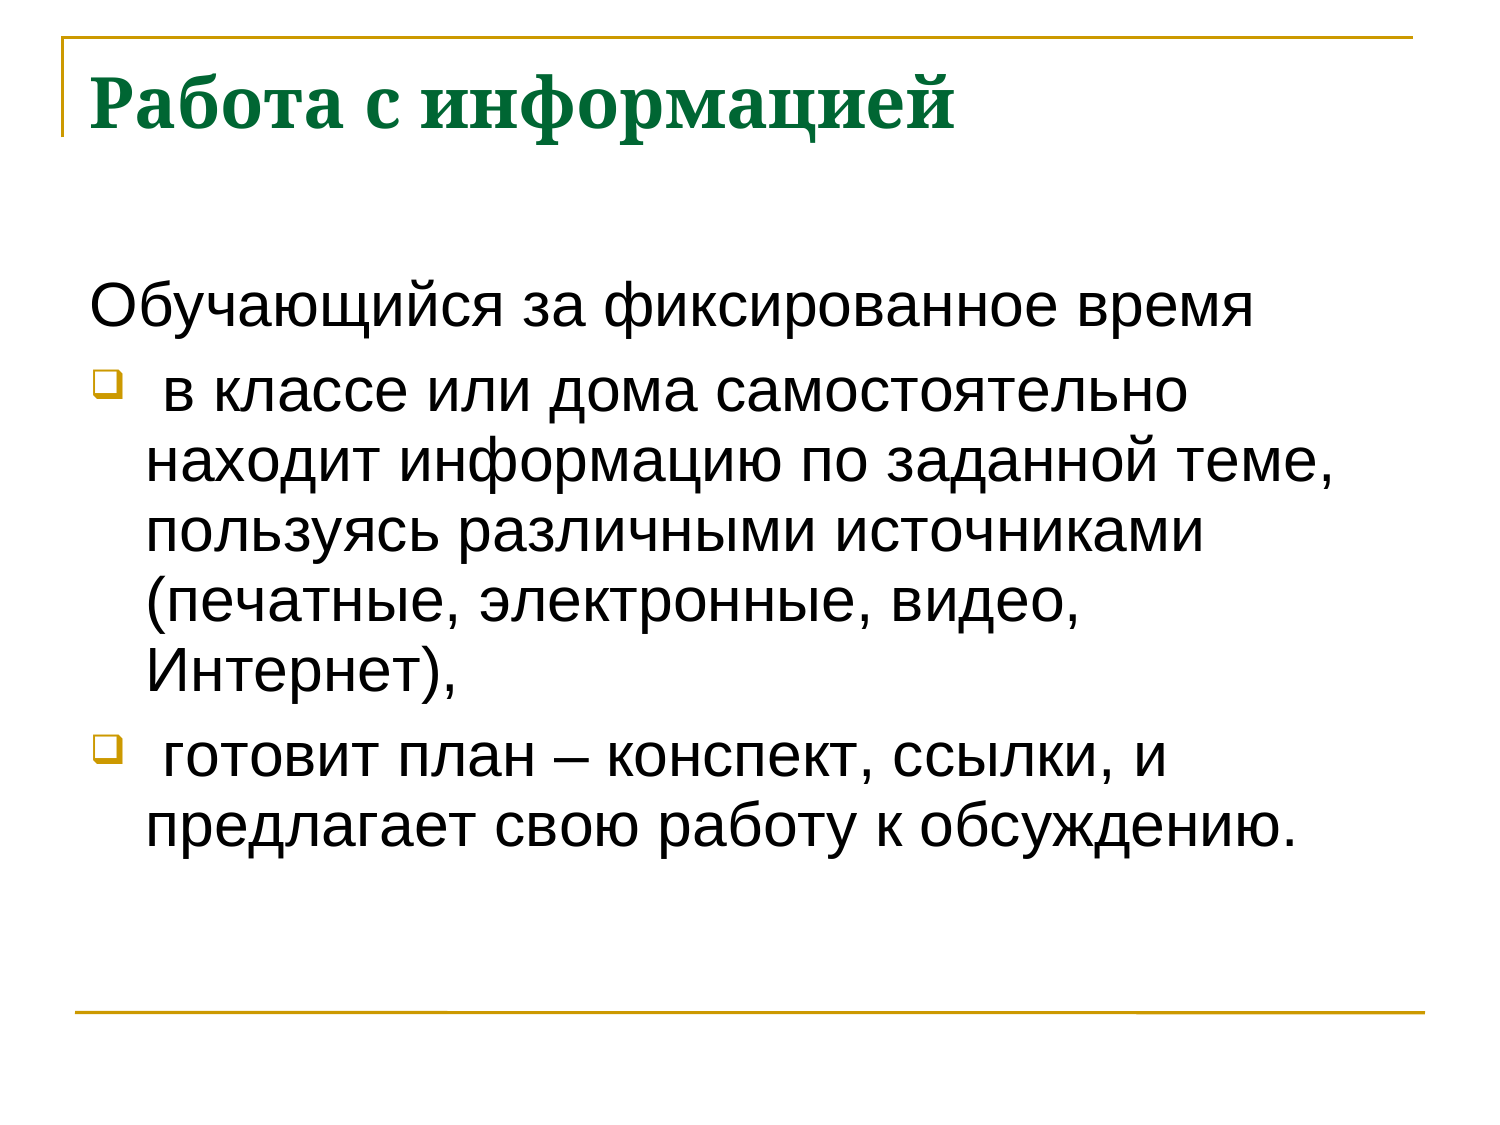

# Работа с информацией
Обучающийся за фиксированное время
 в классе или дома самостоятельно находит информацию по заданной теме, пользуясь различными источниками (печатные, электронные, видео, Интернет),
 готовит план – конспект, ссылки, и предлагает свою работу к обсуждению.